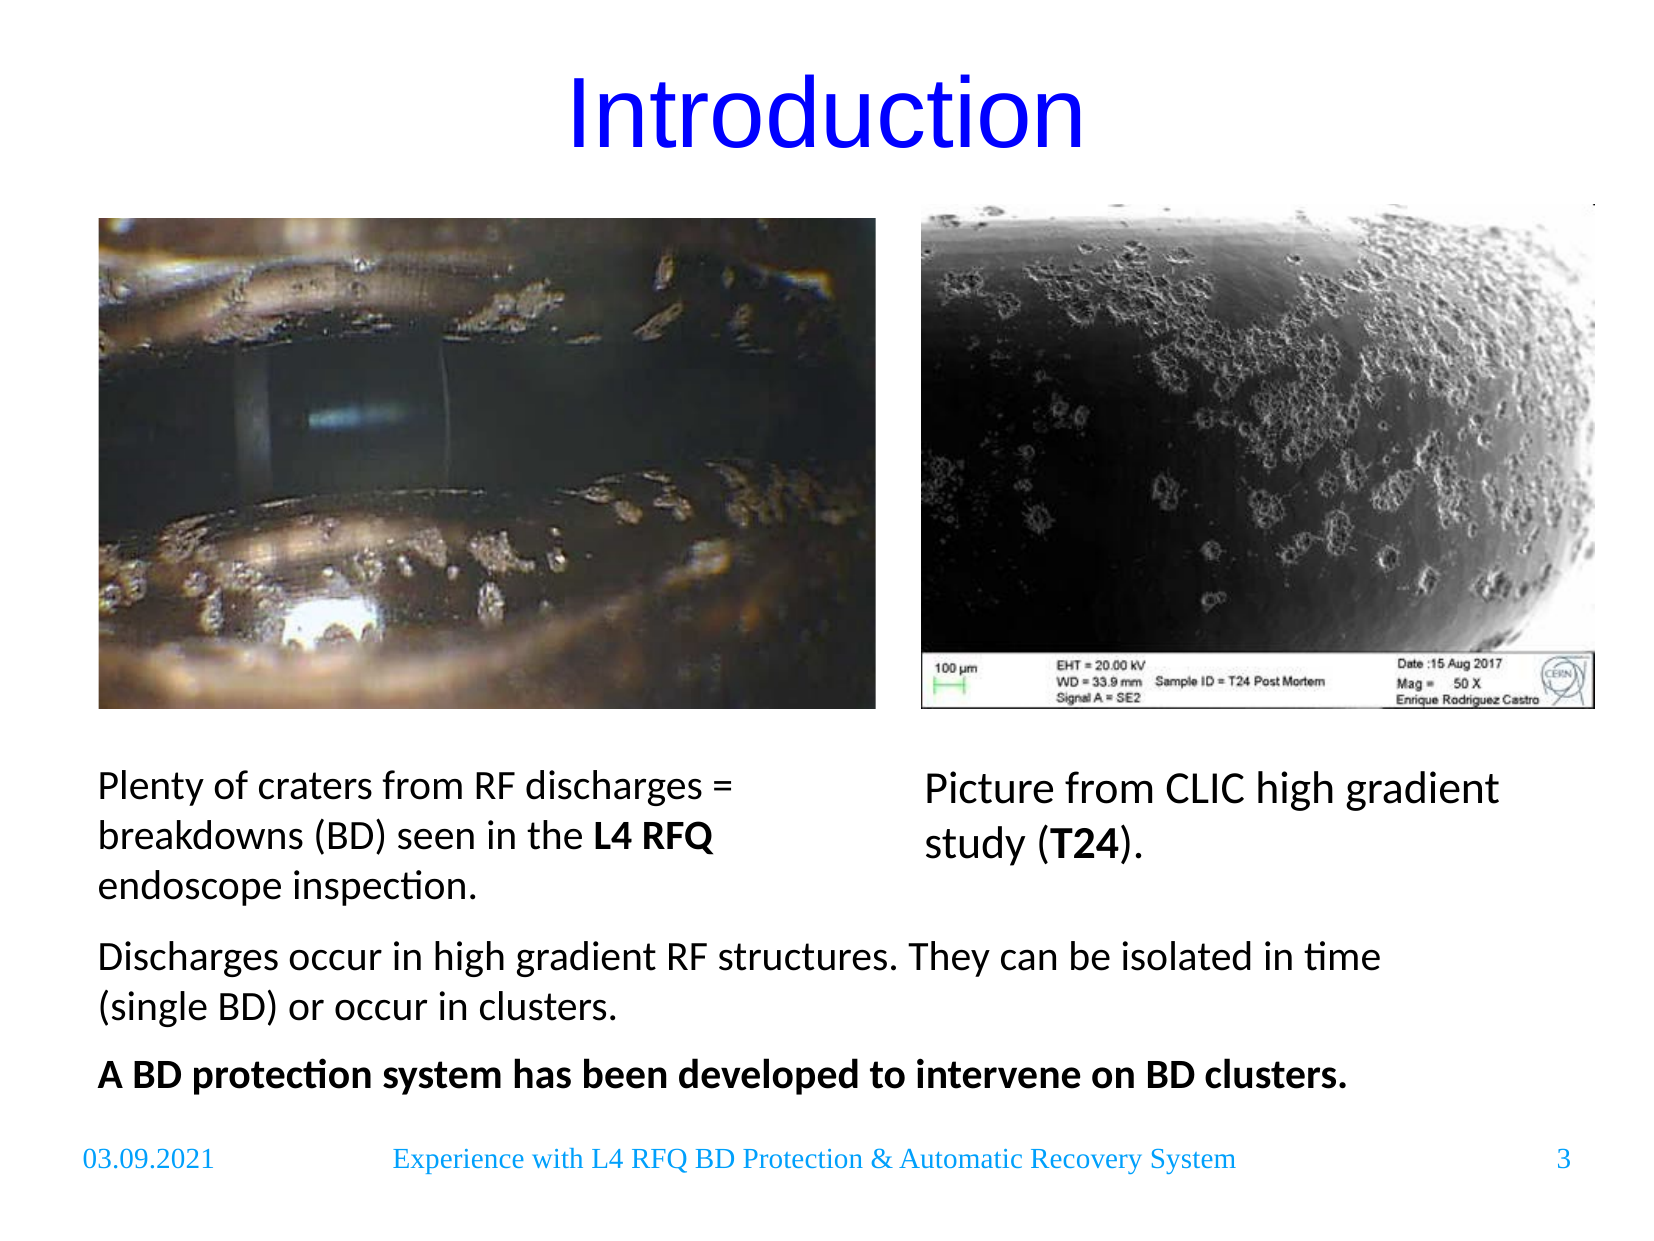

# Introduction
Plenty of craters from RF discharges = breakdowns (BD) seen in the L4 RFQ endoscope inspection.
Picture from CLIC high gradient study (T24).
Discharges occur in high gradient RF structures. They can be isolated in time (single BD) or occur in clusters.
A BD protection system has been developed to intervene on BD clusters.
03.09.2021
Experience with L4 RFQ BD Protection & Automatic Recovery System
3